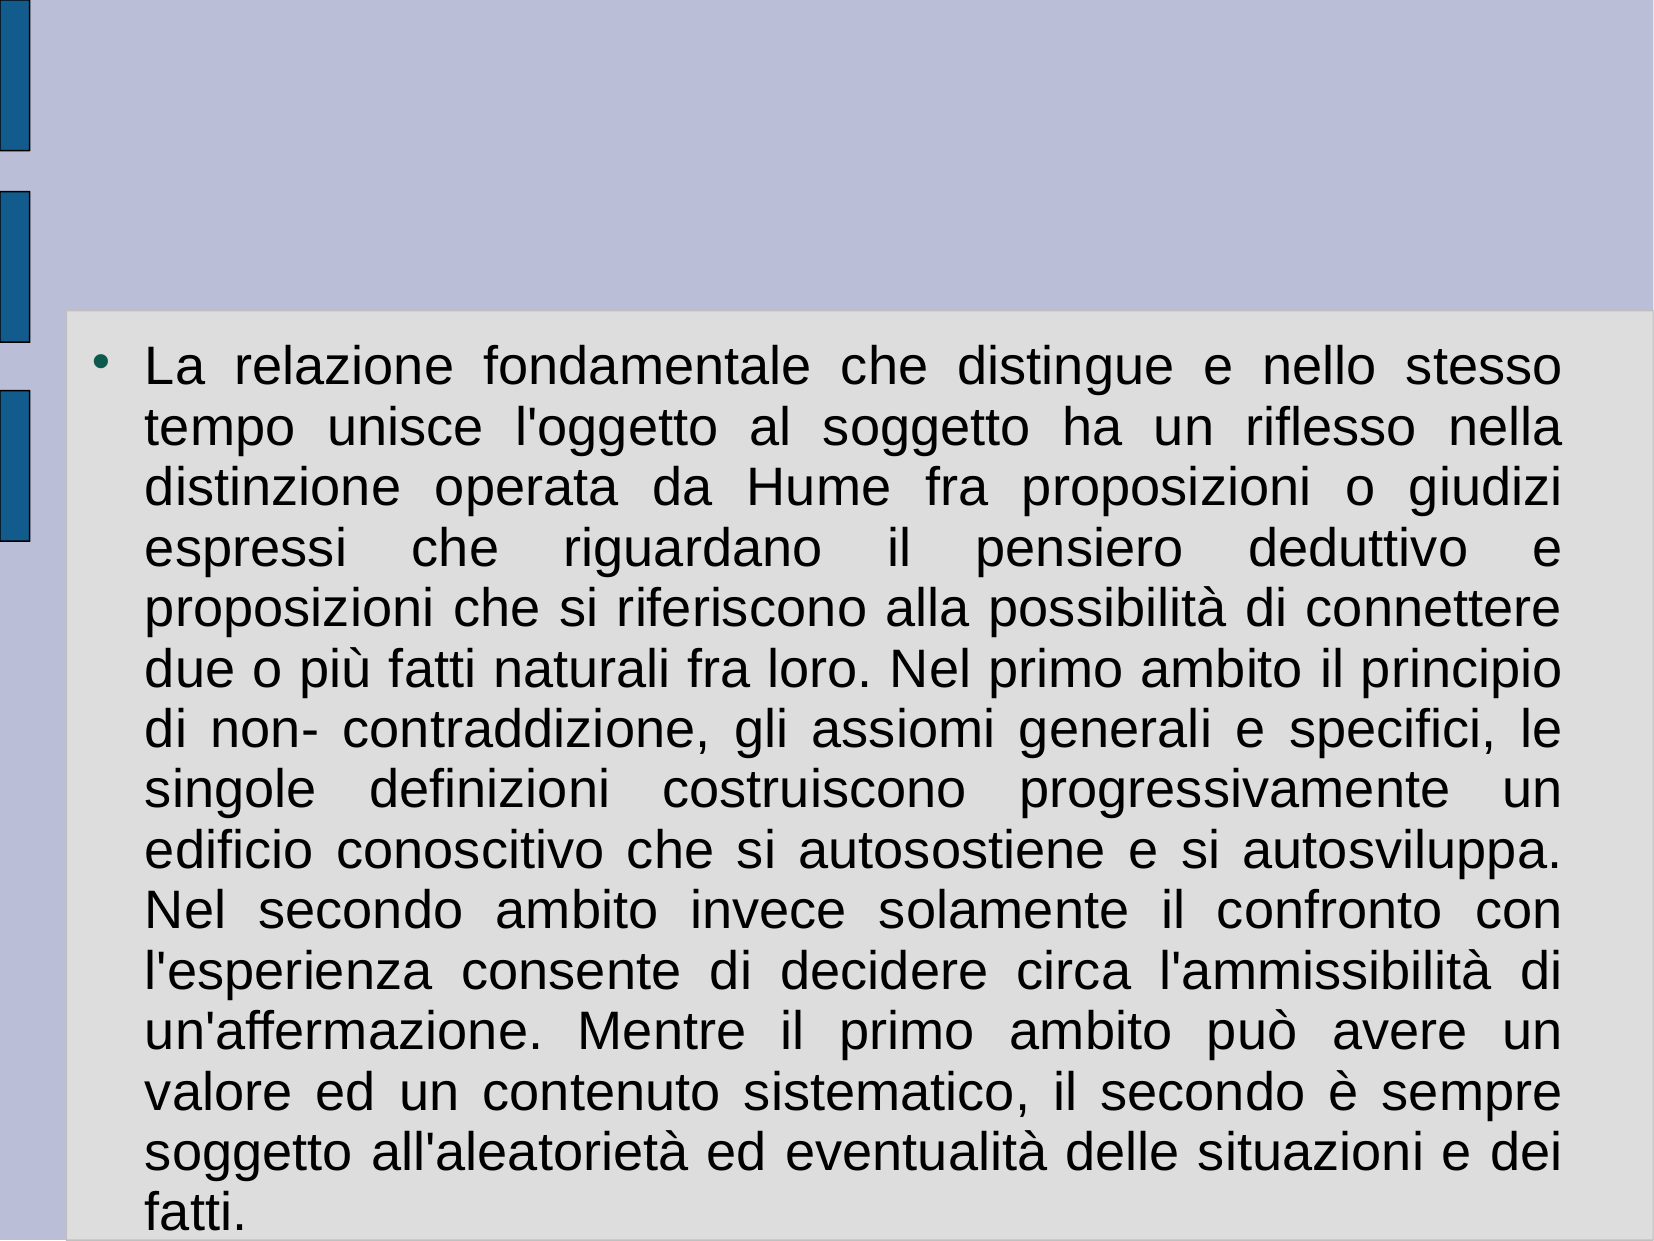

#
La relazione fondamentale che distingue e nello stesso tempo unisce l'oggetto al soggetto ha un riflesso nella distinzione operata da Hume fra proposizioni o giudizi espressi che riguardano il pensiero deduttivo e proposizioni che si riferiscono alla possibilità di connettere due o più fatti naturali fra loro. Nel primo ambito il principio di non- contraddizione, gli assiomi generali e specifici, le singole definizioni costruiscono progressivamente un edificio conoscitivo che si autosostiene e si autosviluppa. Nel secondo ambito invece solamente il confronto con l'esperienza consente di decidere circa l'ammissibilità di un'affermazione. Mentre il primo ambito può avere un valore ed un contenuto sistematico, il secondo è sempre soggetto all'aleatorietà ed eventualità delle situazioni e dei fatti.